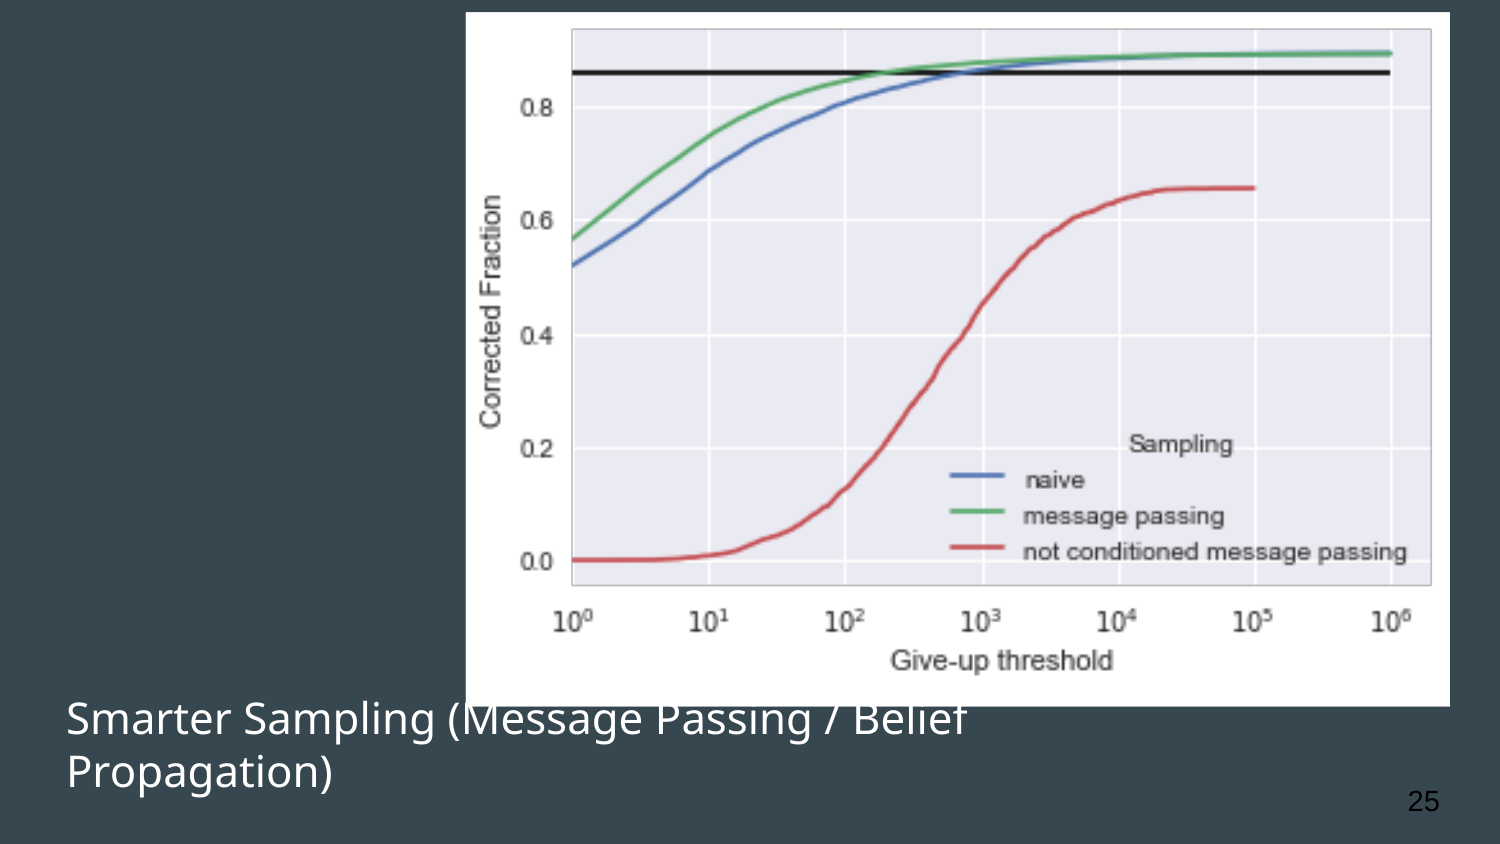

# Smarter Sampling (Message Passing / Belief Propagation)